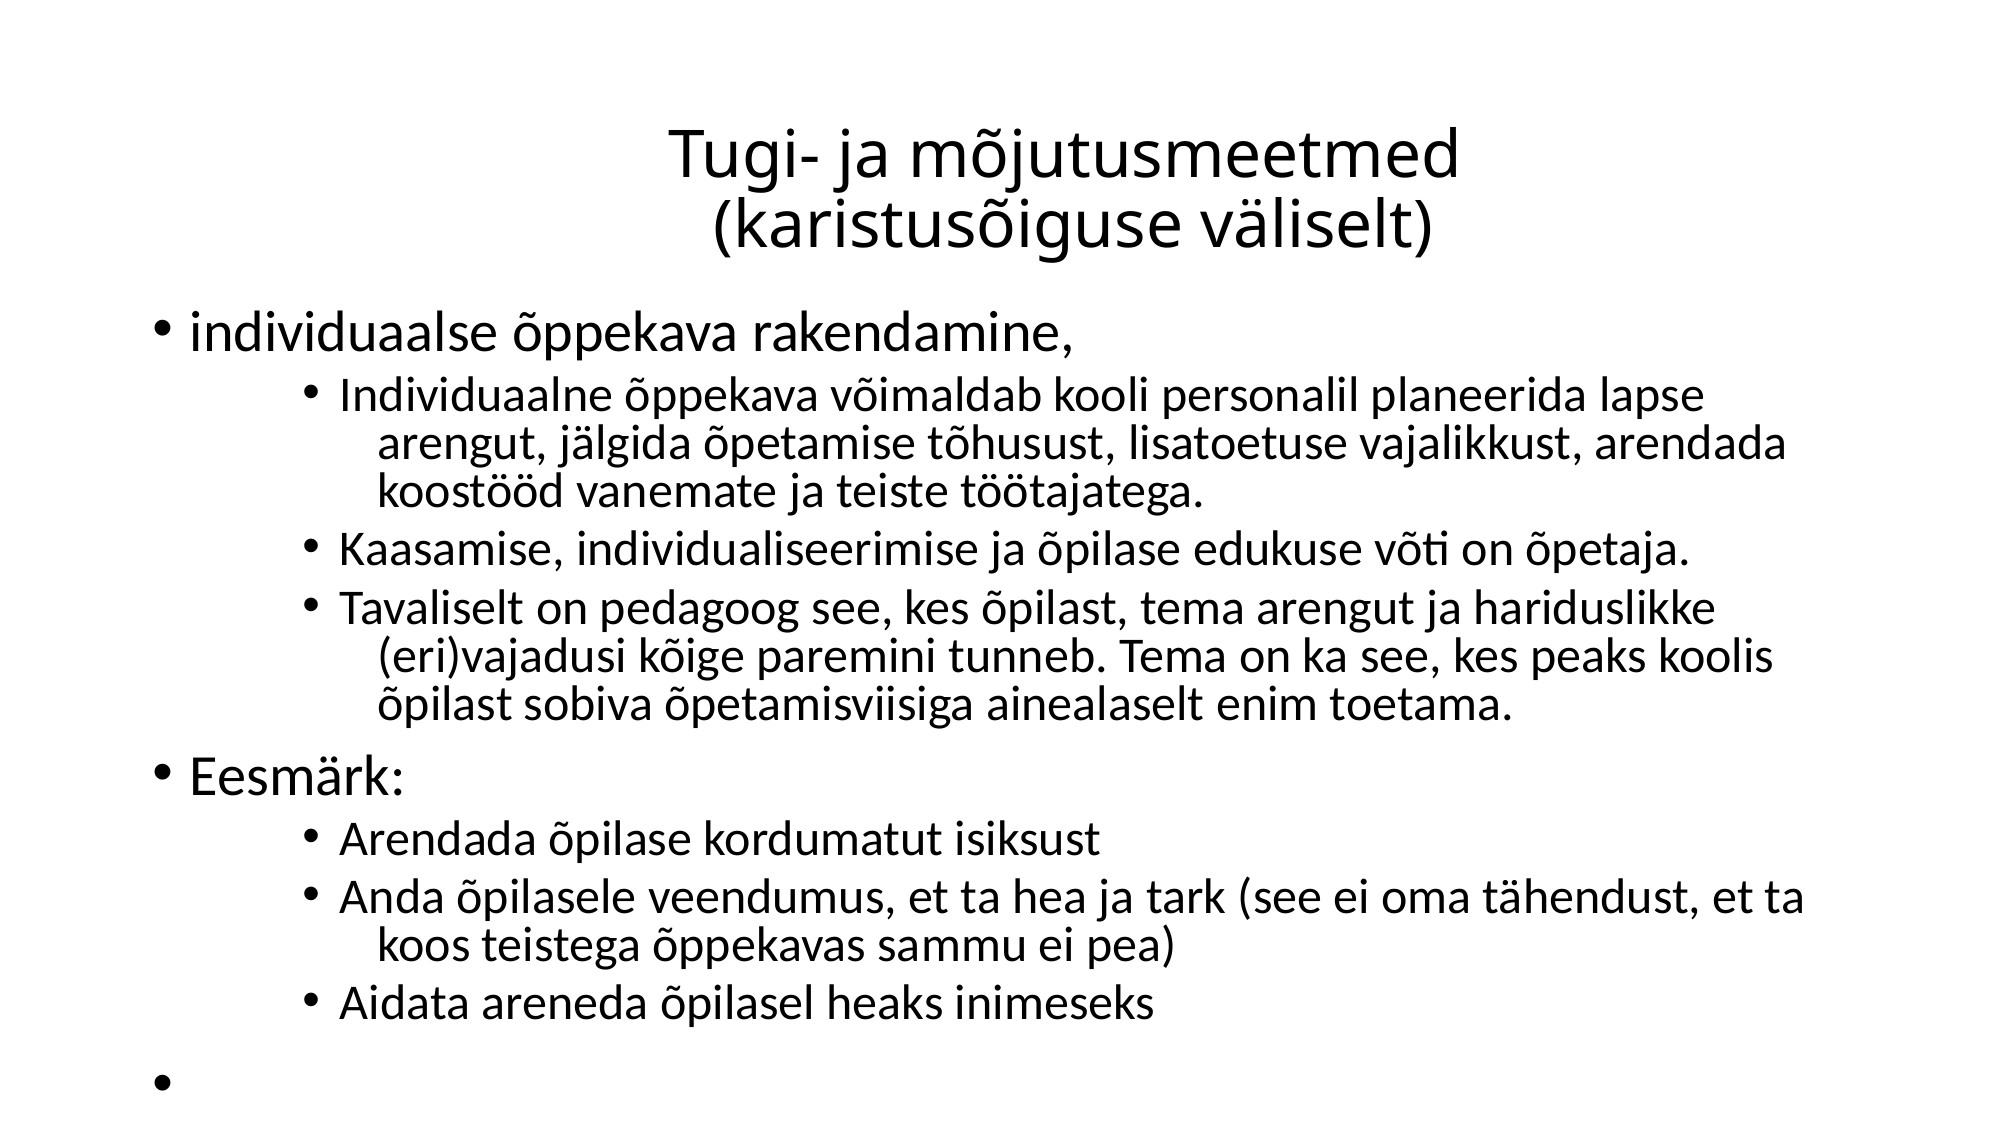

# Tugi- ja mõjutusmeetmed (karistusõiguse väliselt)
individuaalse õppekava rakendamine,
Individuaalne õppekava võimaldab kooli personalil planeerida lapse arengut, jälgida õpetamise tõhusust, lisatoetuse vajalikkust, arendada koostööd vanemate ja teiste töötajatega.
Kaasamise, individualiseerimise ja õpilase edukuse võti on õpetaja.
Tavaliselt on pedagoog see, kes õpilast, tema arengut ja hariduslikke (eri)vajadusi kõige paremini tunneb. Tema on ka see, kes peaks koolis õpilast sobiva õpetamisviisiga ainealaselt enim toetama.
Eesmärk:
Arendada õpilase kordumatut isiksust
Anda õpilasele veendumus, et ta hea ja tark (see ei oma tähendust, et ta koos teistega õppekavas sammu ei pea)
Aidata areneda õpilasel heaks inimeseks